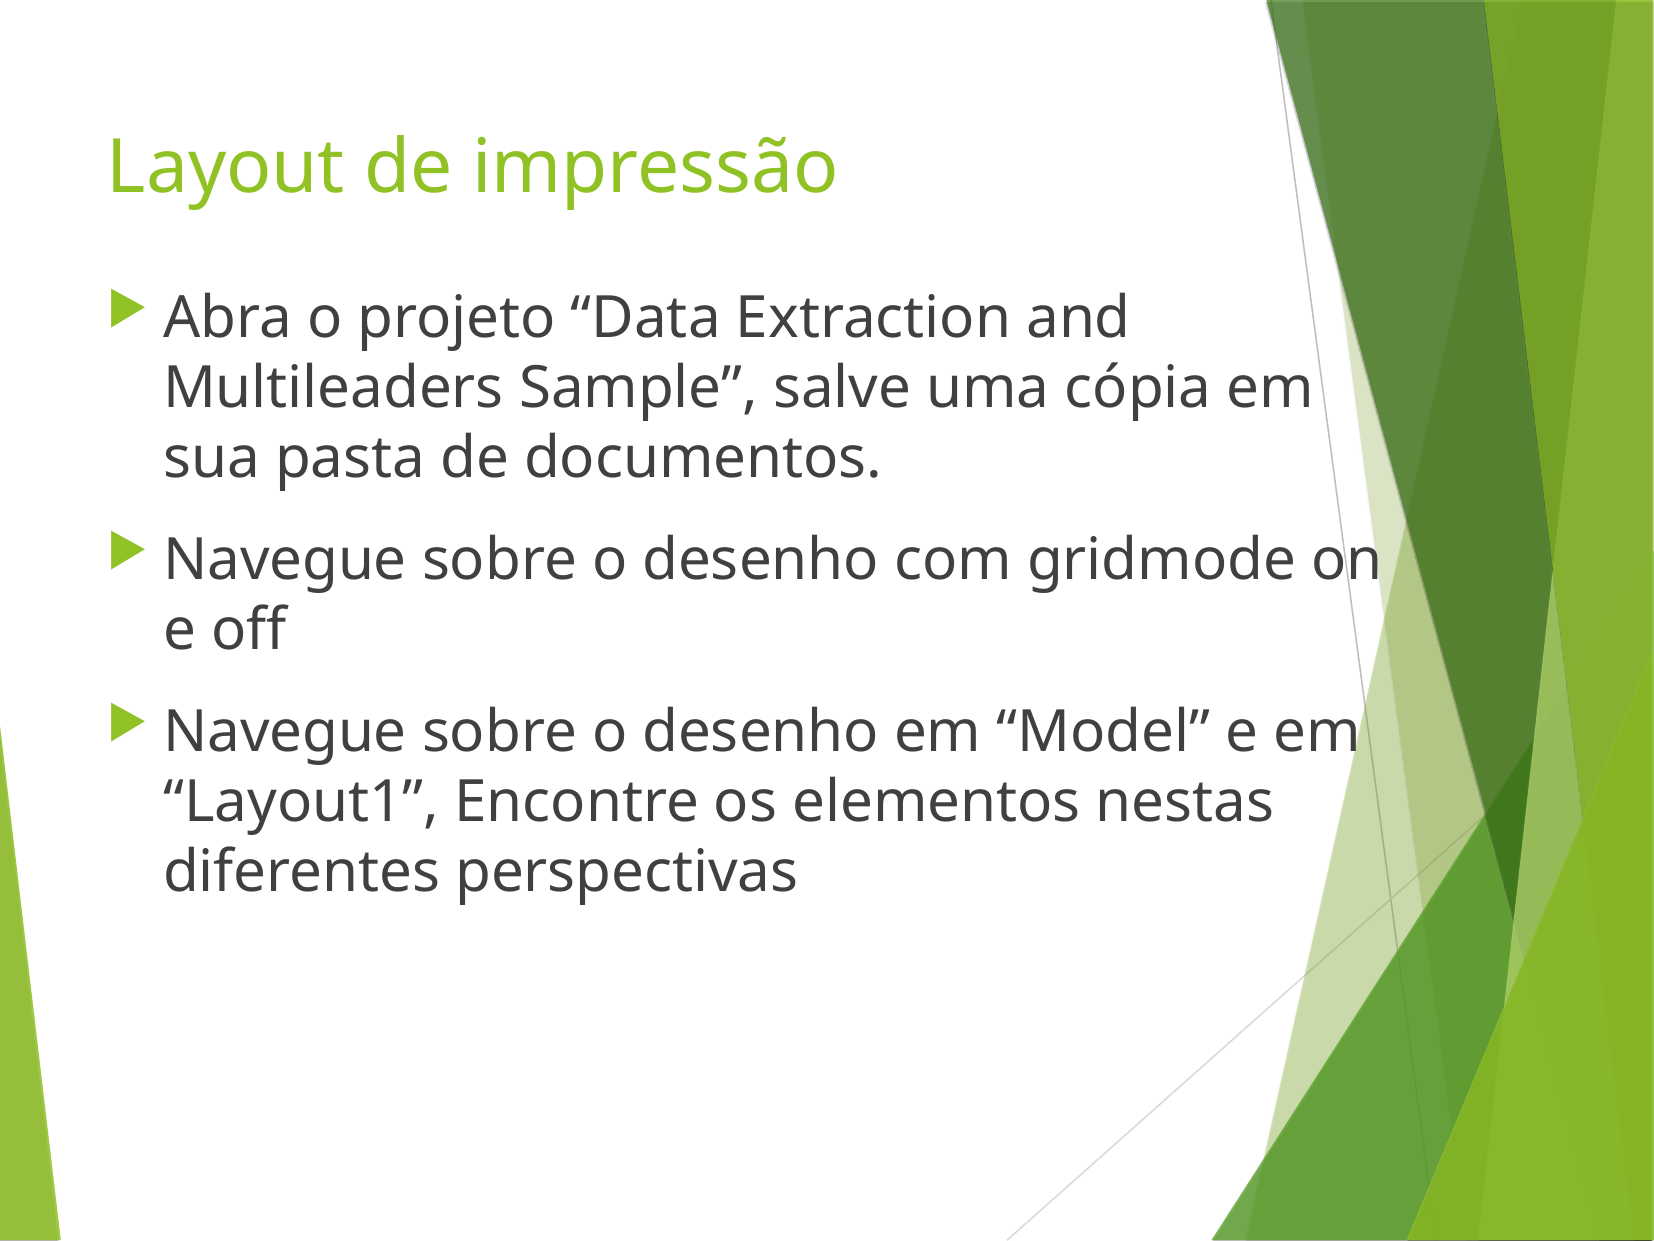

# Layout de impressão
Abra o projeto “Data Extraction and Multileaders Sample”, salve uma cópia em sua pasta de documentos.
Navegue sobre o desenho com gridmode on e off
Navegue sobre o desenho em “Model” e em “Layout1”, Encontre os elementos nestas diferentes perspectivas